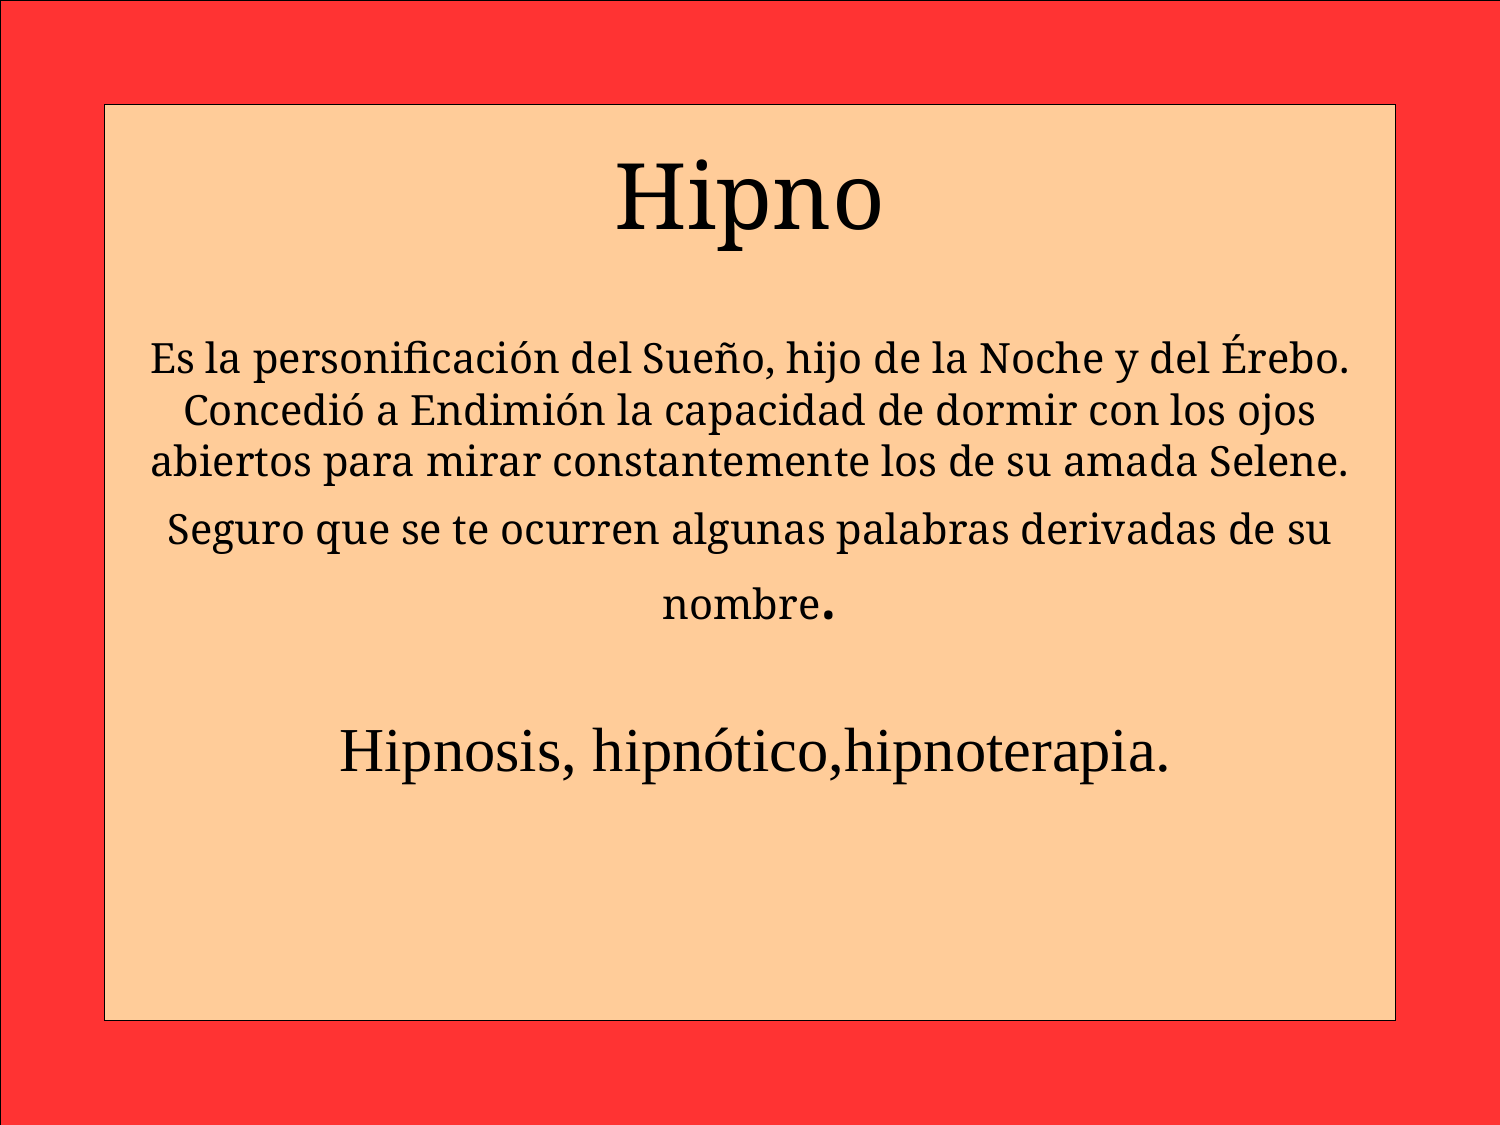

# Hipno
Es la personificación del Sueño, hijo de la Noche y del Érebo. Concedió a Endimión la capacidad de dormir con los ojos abiertos para mirar constantemente los de su amada Selene.
Seguro que se te ocurren algunas palabras derivadas de su nombre.
Hipnosis, hipnótico,hipnoterapia.